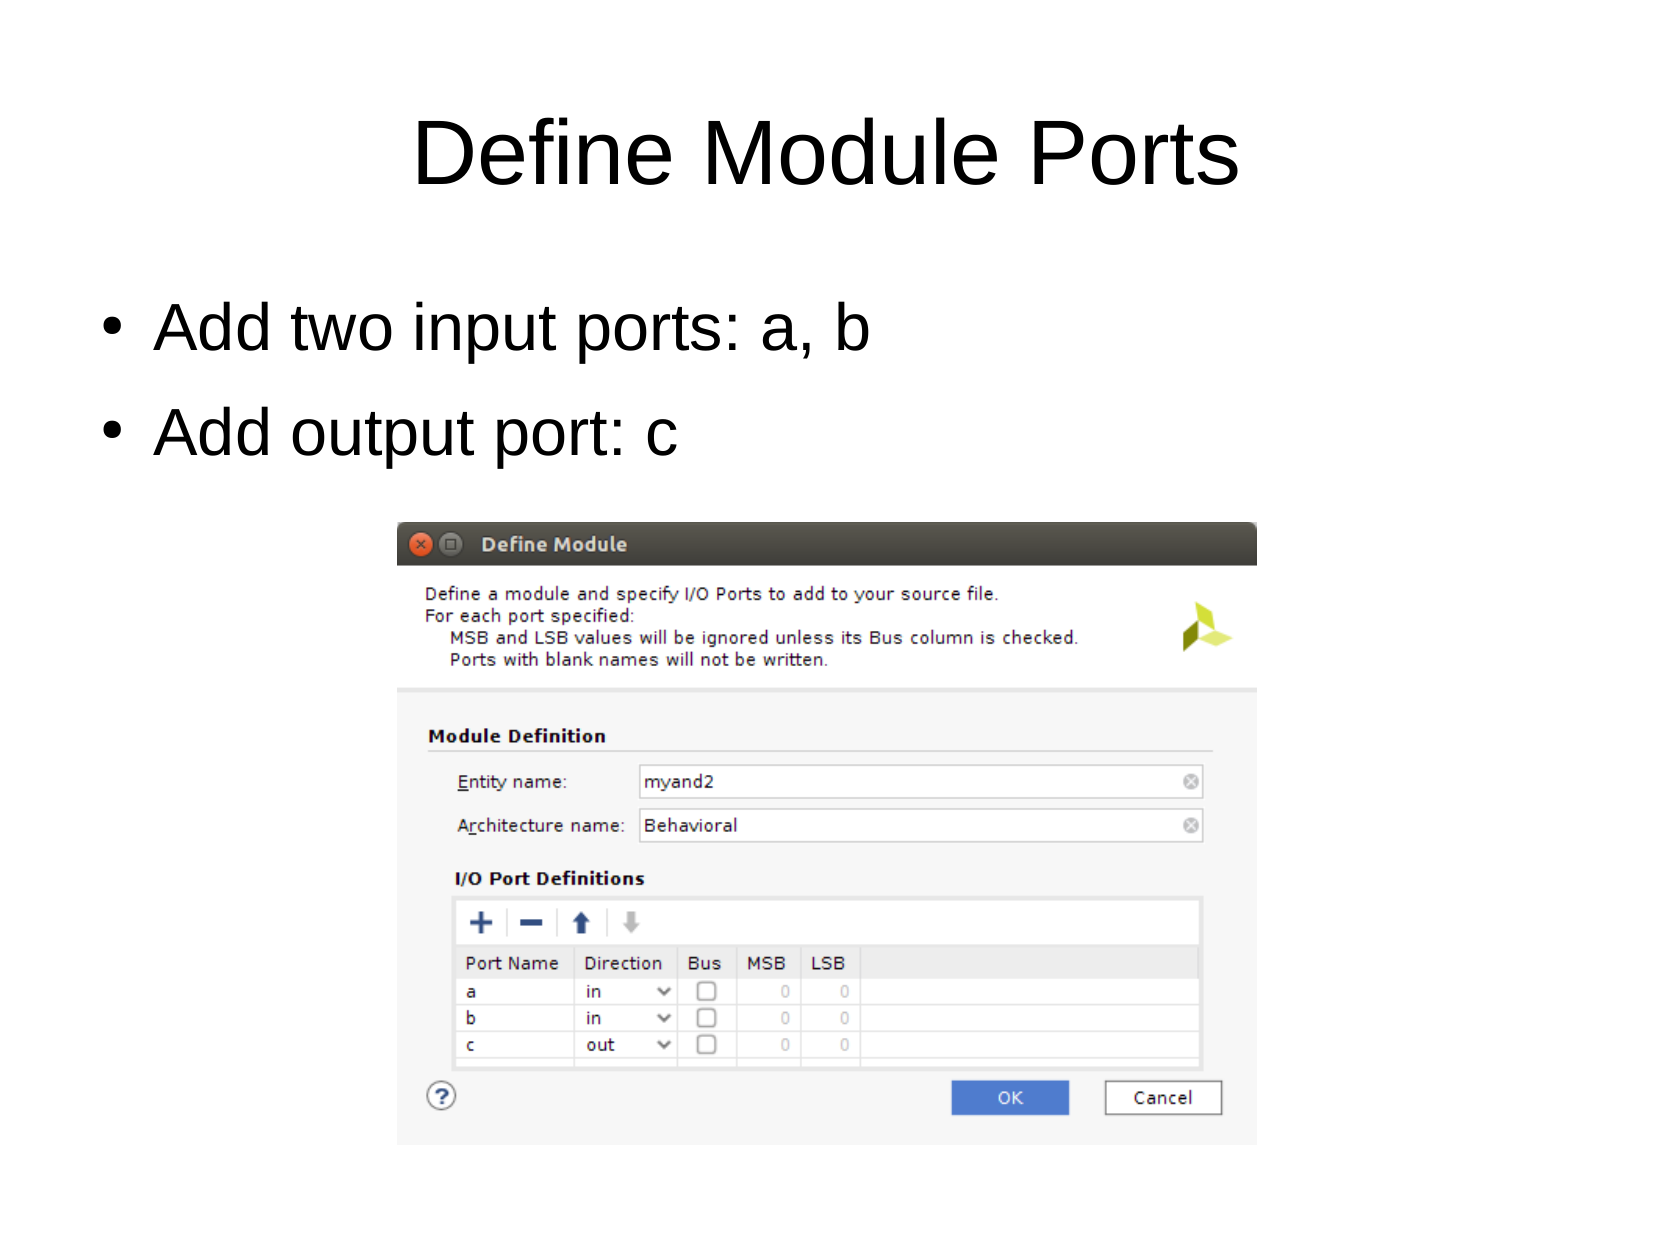

# Define Module Ports
Add two input ports: a, b
Add output port: c